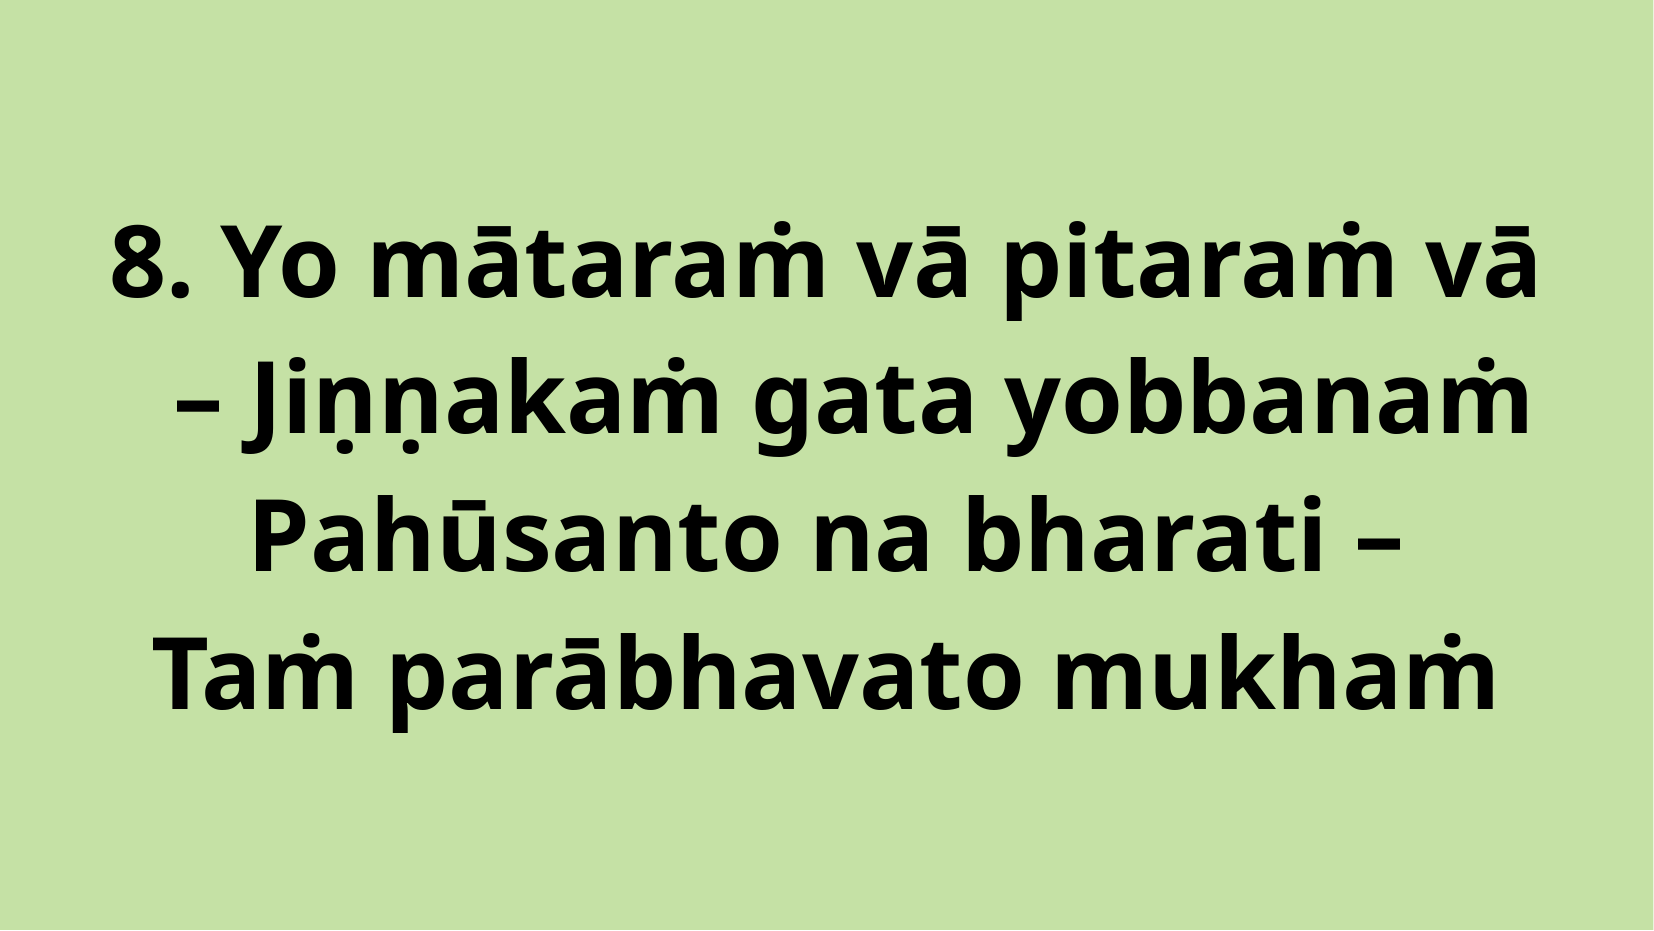

# 8. Yo mātaraṁ vā pitaraṁ vā – Jiṇṇakaṁ gata yobbanaṁ
Pahūsanto na bharati –
Taṁ parābhavato mukhaṁ